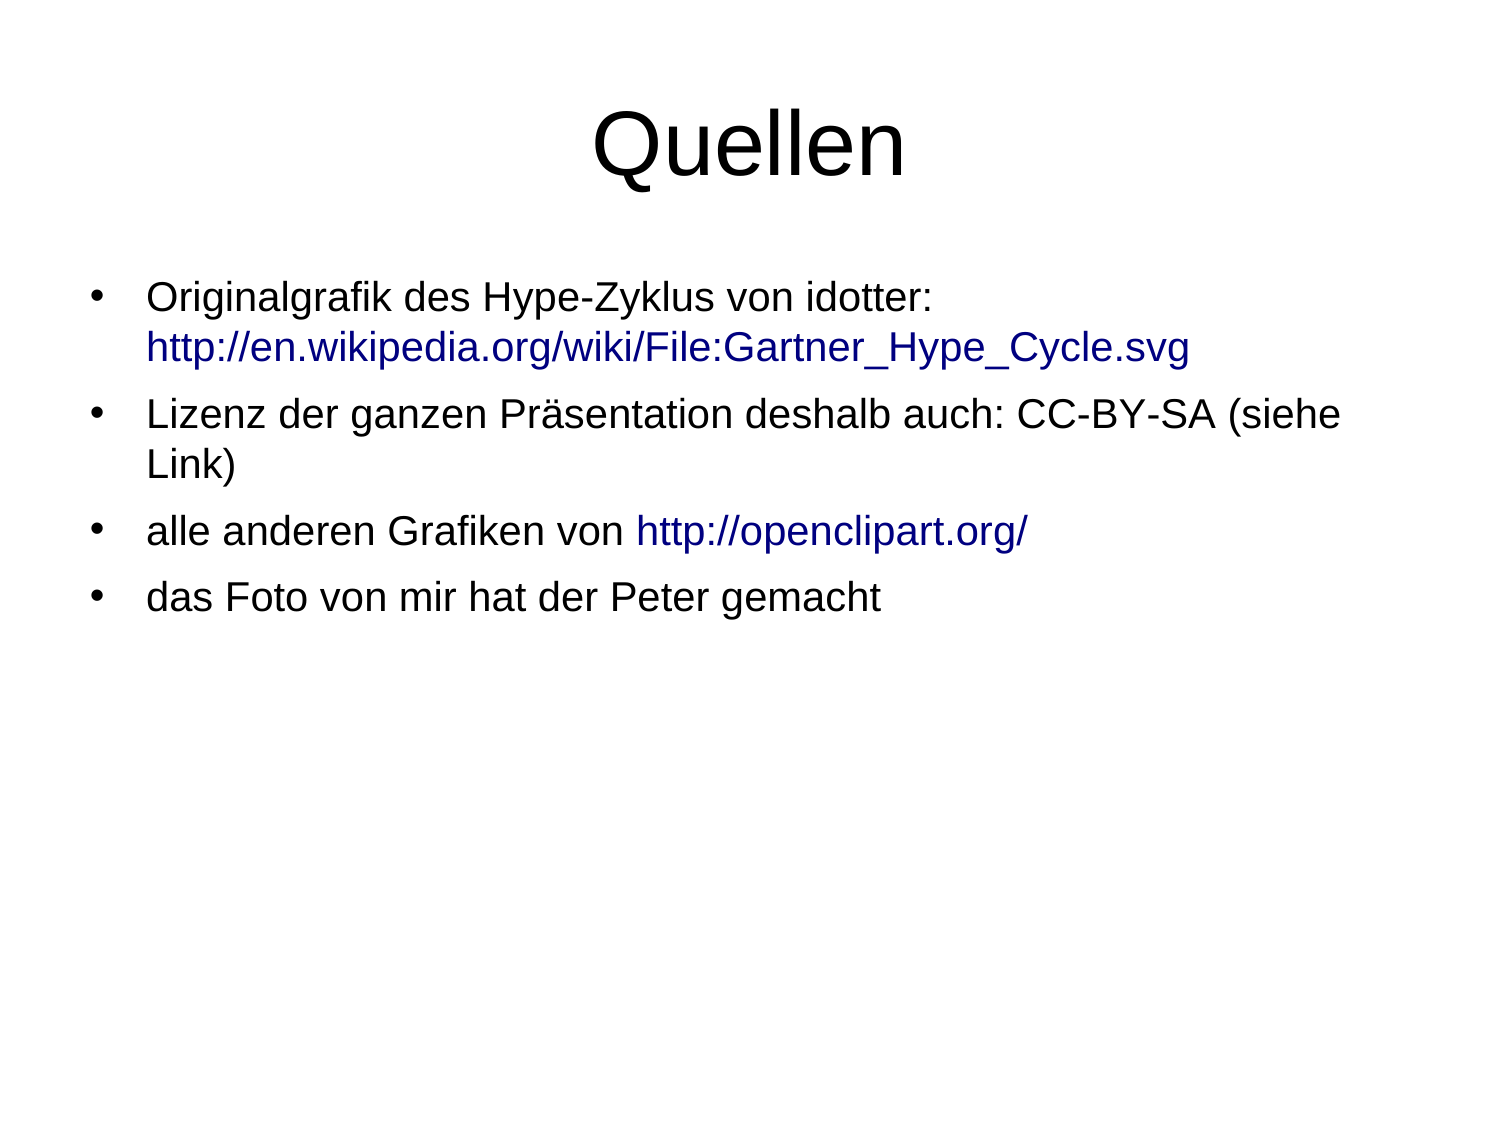

# Quellen
Originalgrafik des Hype-Zyklus von idotter:
http://en.wikipedia.org/wiki/File:Gartner_Hype_Cycle.svg
Lizenz der ganzen Präsentation deshalb auch: CC-BY-SA (siehe Link)
alle anderen Grafiken von http://openclipart.org/
das Foto von mir hat der Peter gemacht